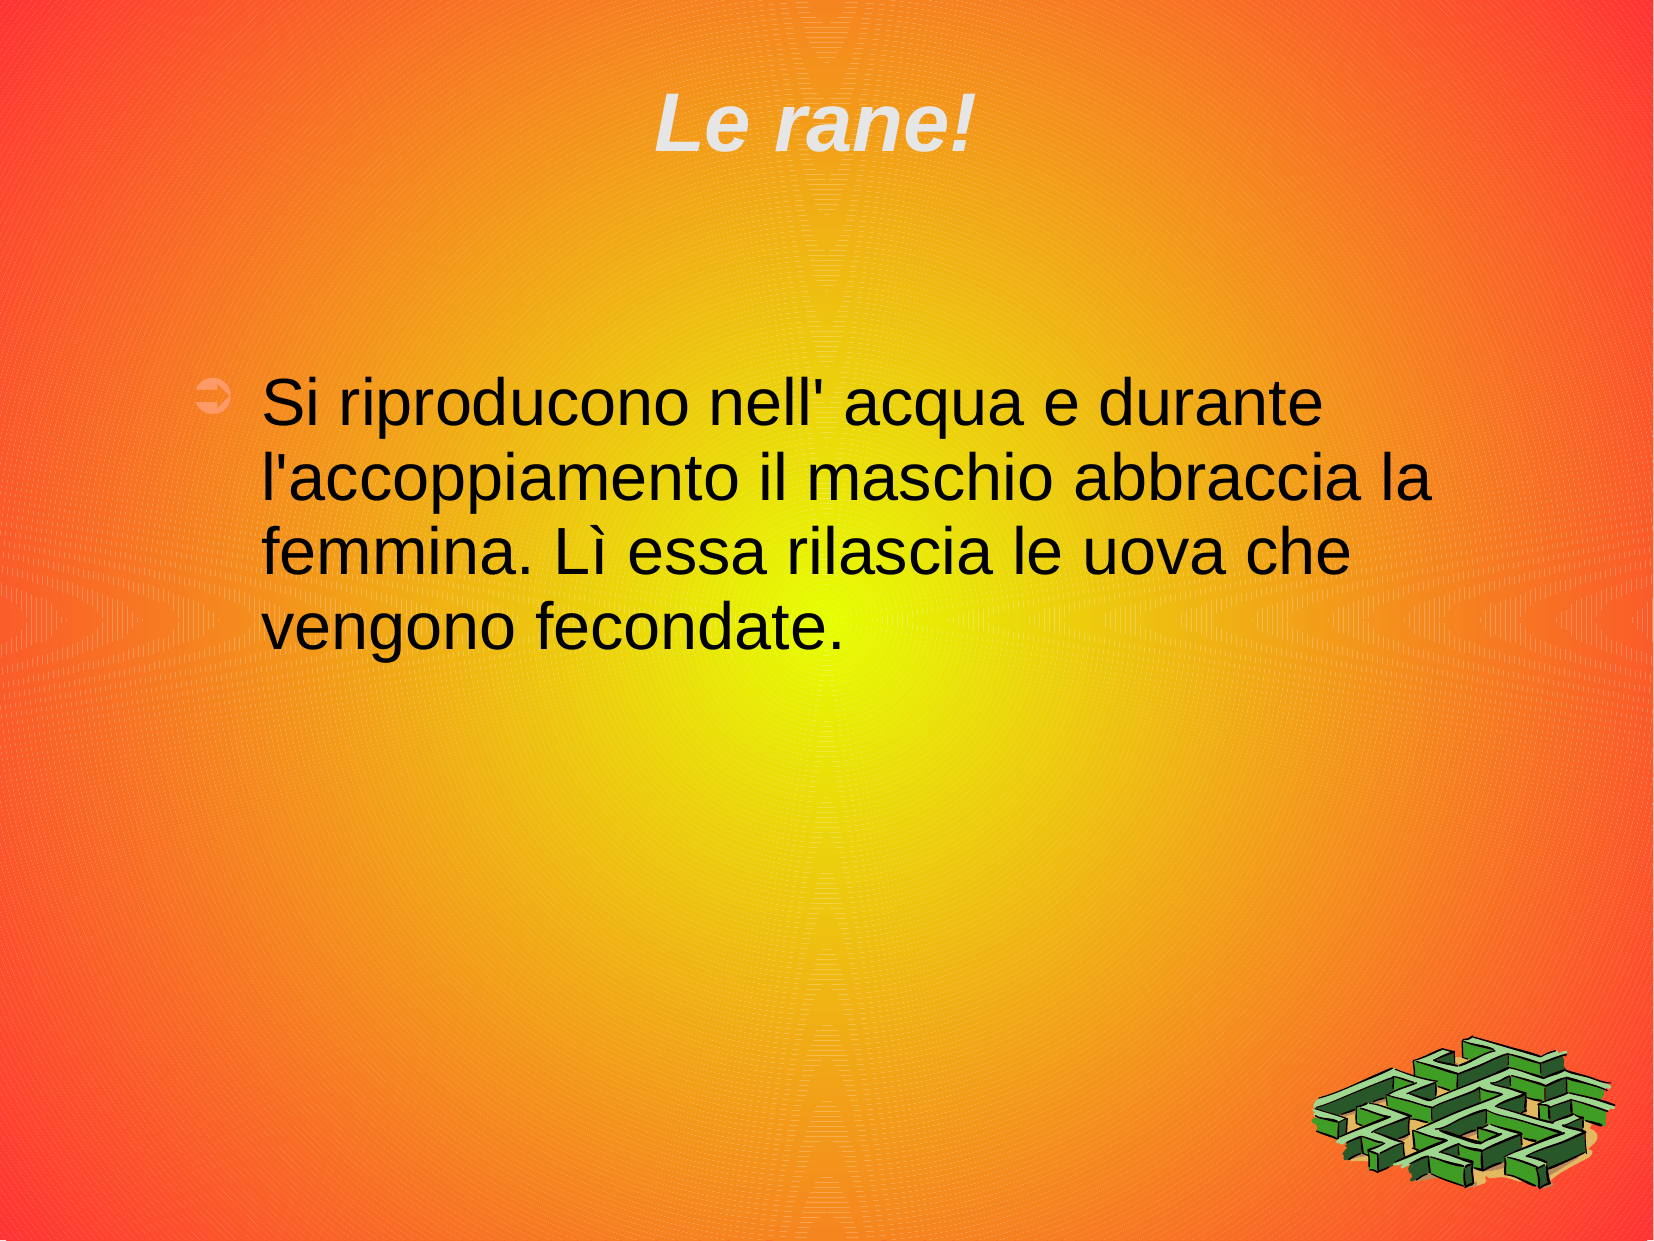

# Le rane!
Si riproducono nell' acqua e durante
l'accoppiamento il maschio abbraccia la femmina. Lì essa rilascia le uova che vengono fecondate.